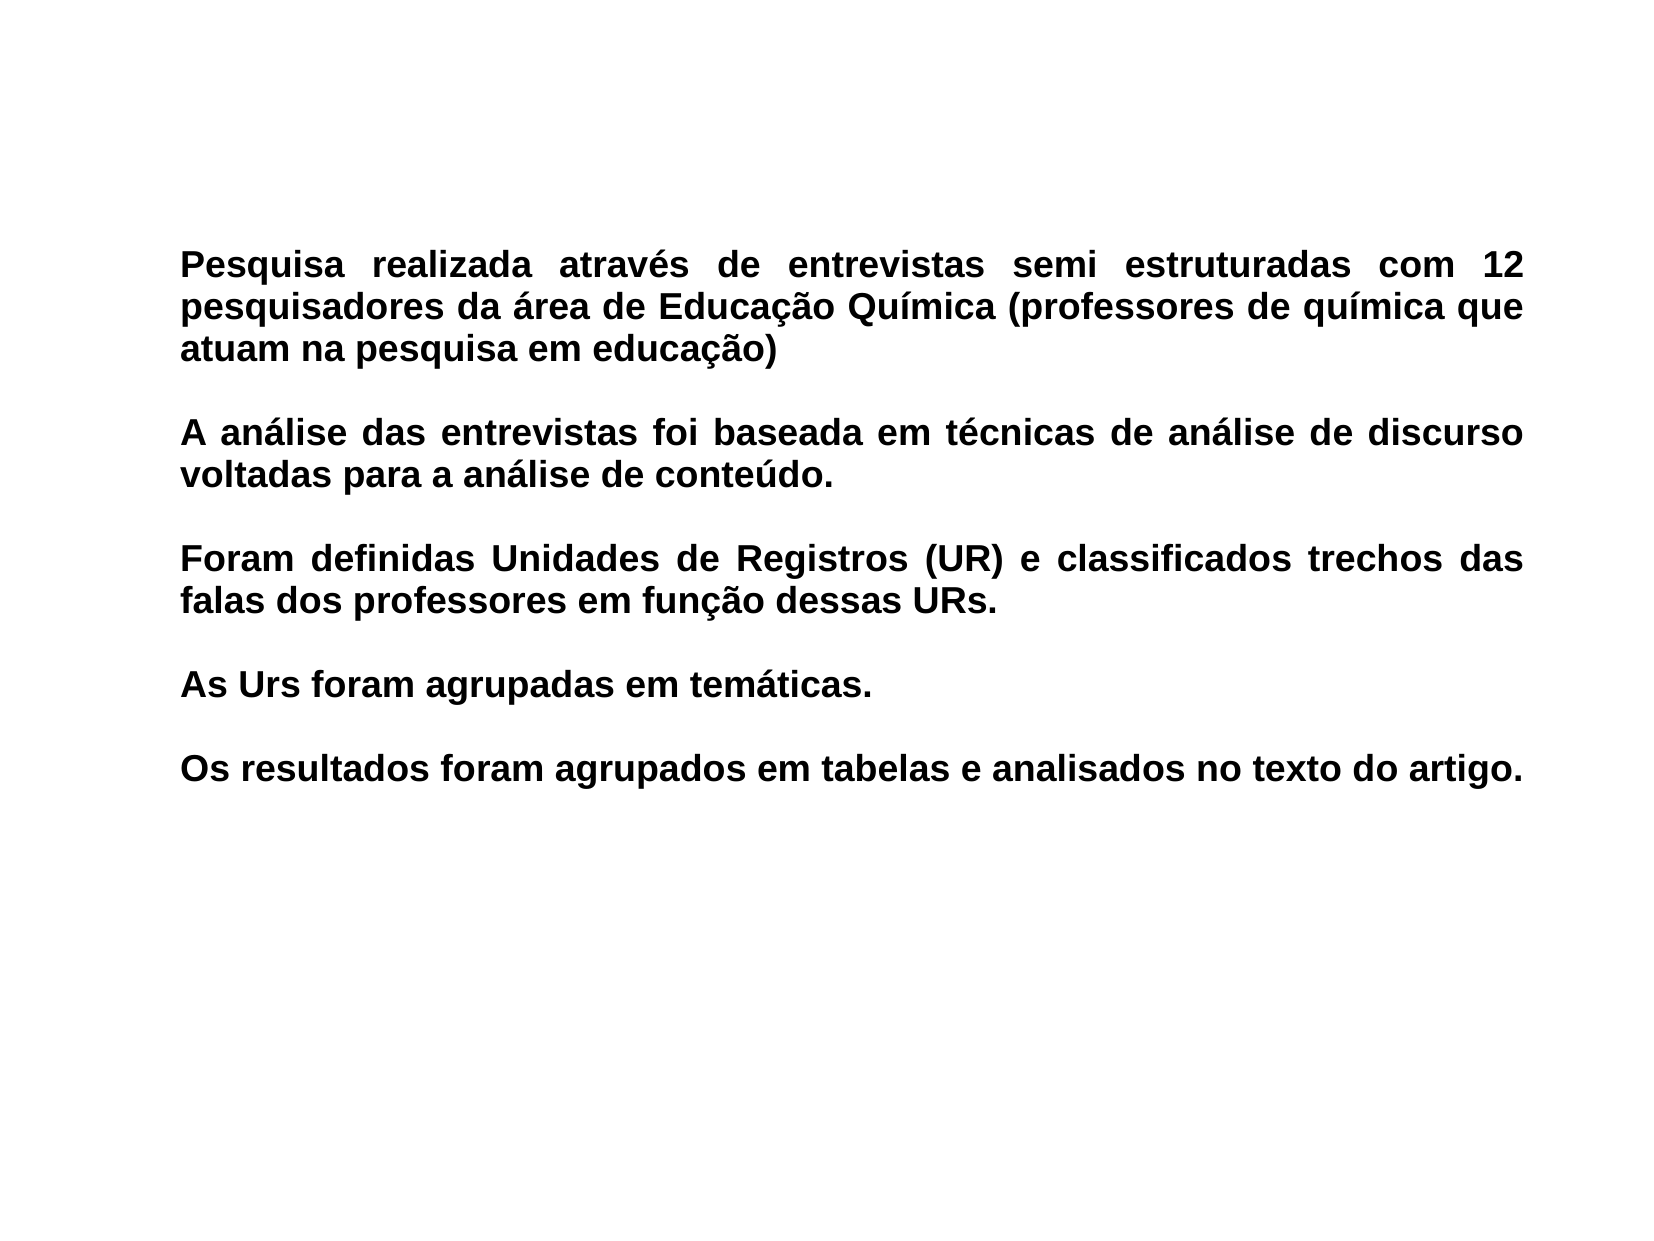

Pesquisa realizada através de entrevistas semi estruturadas com 12 pesquisadores da área de Educação Química (professores de química que atuam na pesquisa em educação)
A análise das entrevistas foi baseada em técnicas de análise de discurso voltadas para a análise de conteúdo.
Foram definidas Unidades de Registros (UR) e classificados trechos das falas dos professores em função dessas URs.
As Urs foram agrupadas em temáticas.
Os resultados foram agrupados em tabelas e analisados no texto do artigo.